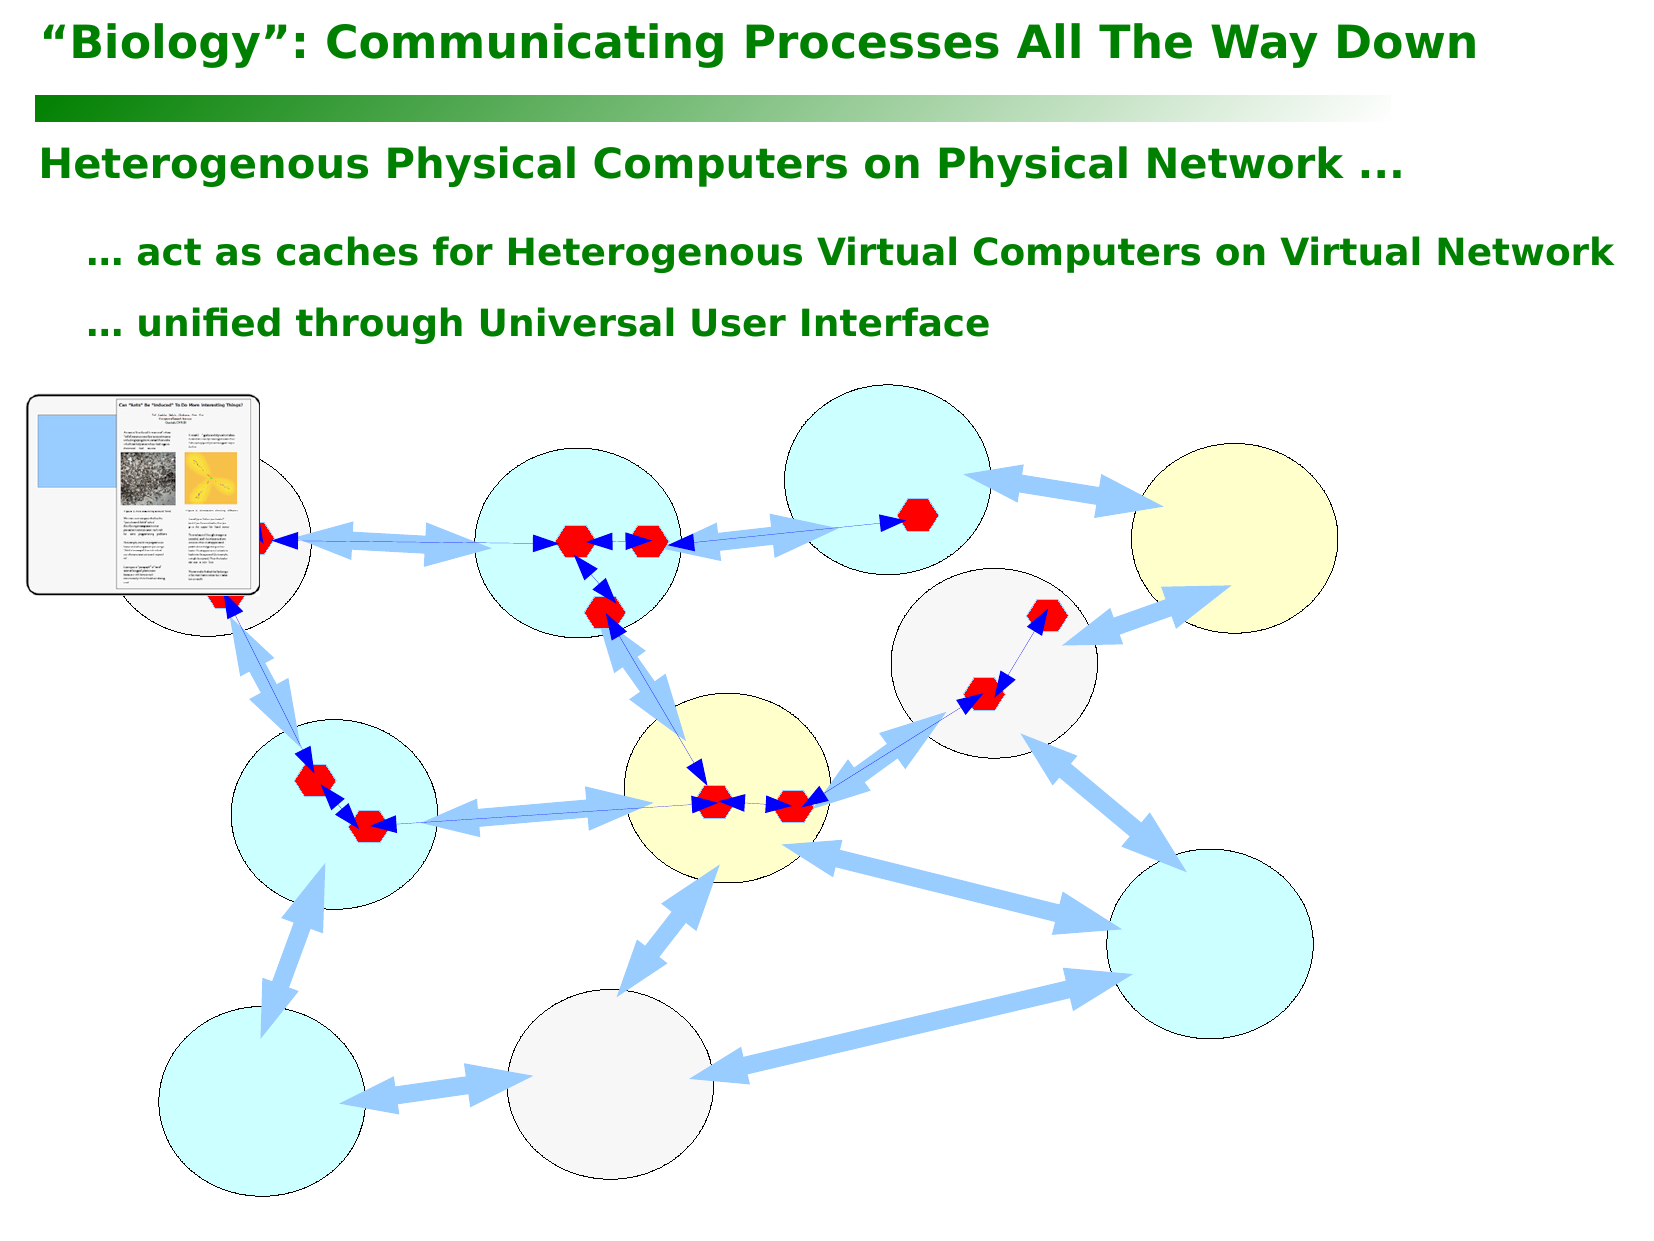

“Biology”: Communicating Processes All The Way Down
Heterogenous Physical Computers on Physical Network ...
… act as caches for Heterogenous Virtual Computers on Virtual Network
… unified through Universal User Interface